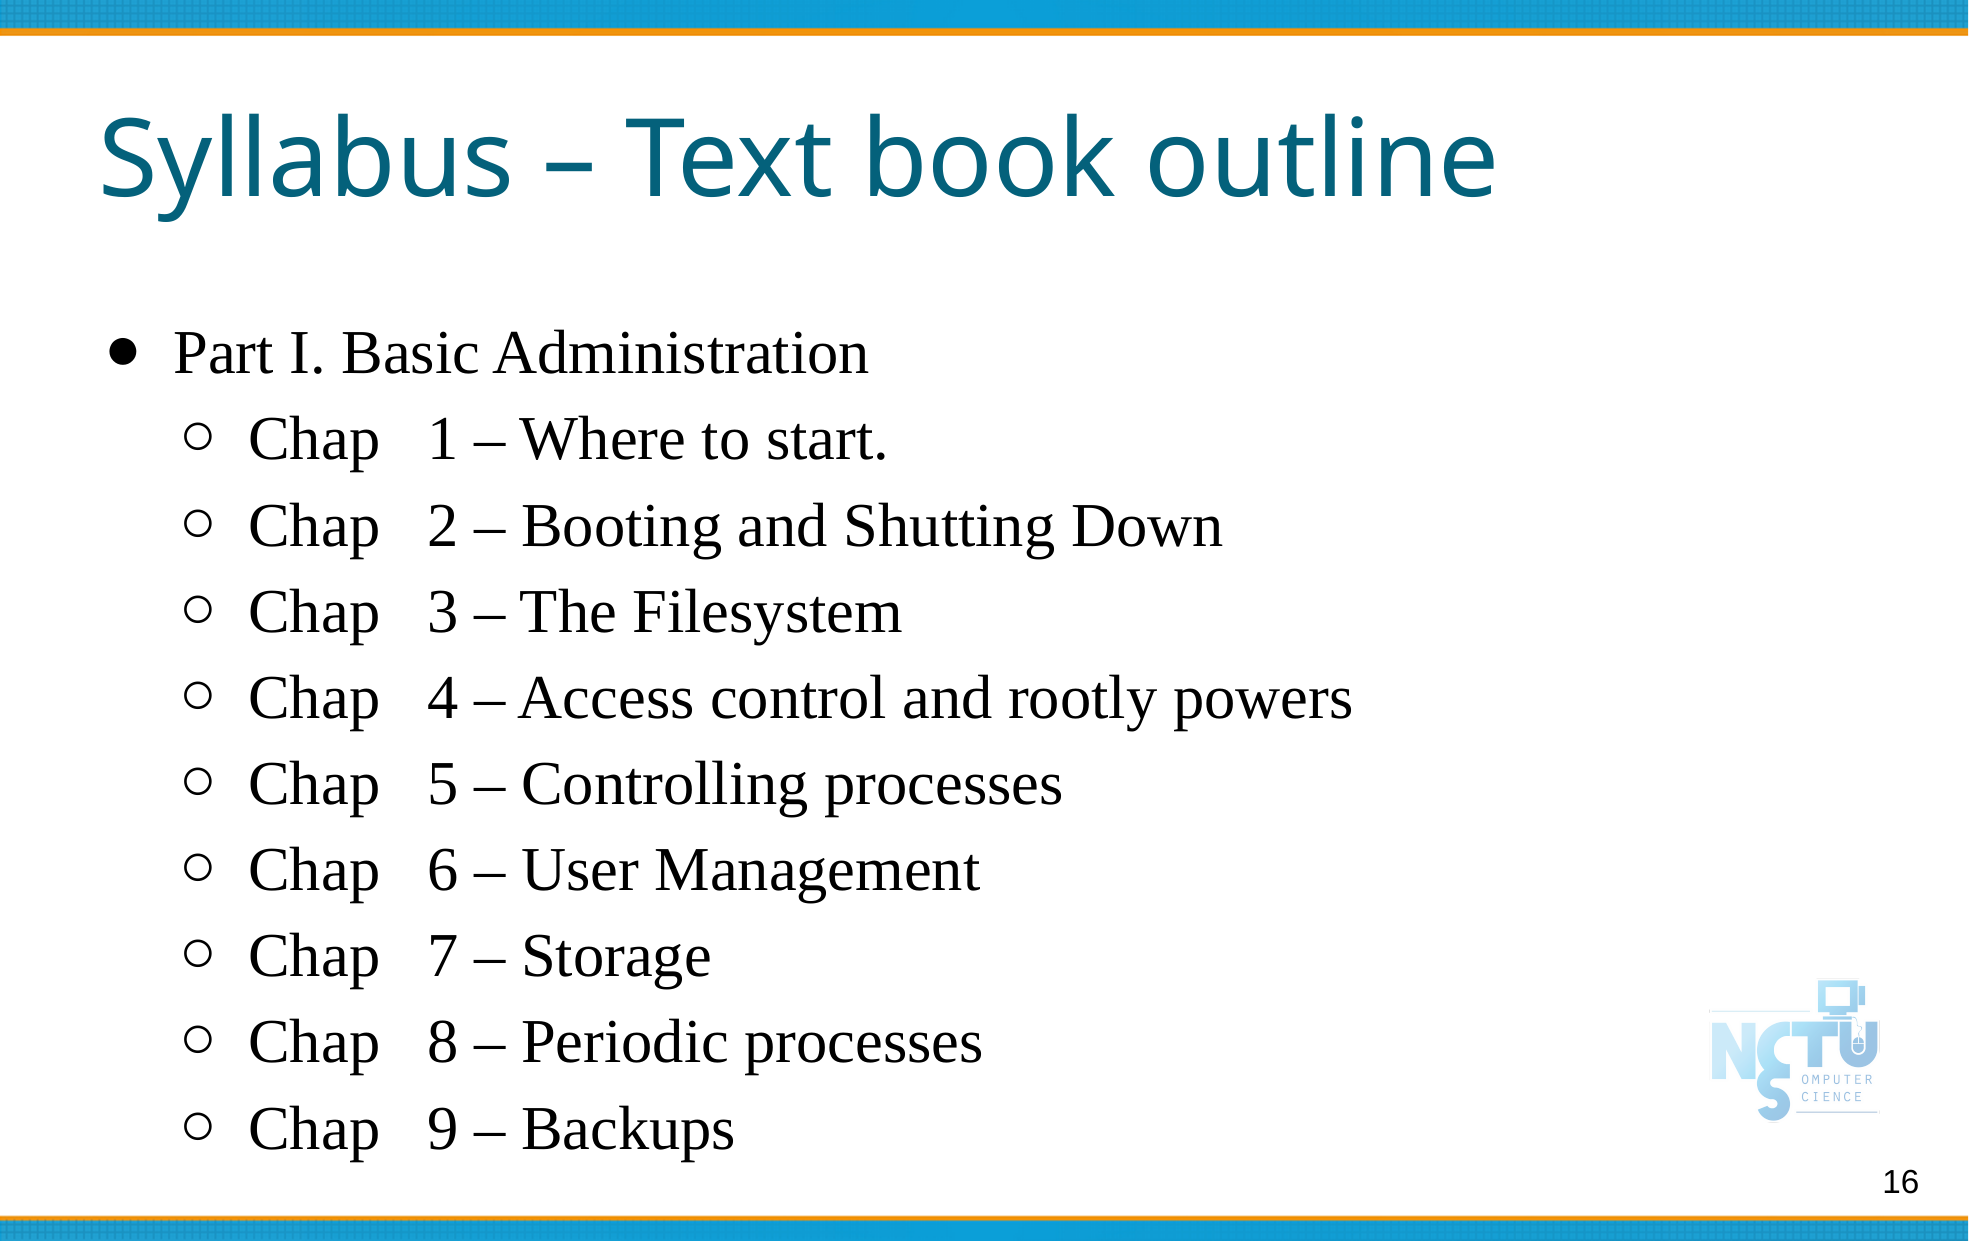

# Syllabus – Text book outline
Part I. Basic Administration
Chap 1 – Where to start.
Chap 2 – Booting and Shutting Down
Chap 3 – The Filesystem
Chap 4 – Access control and rootly powers
Chap 5 – Controlling processes
Chap 6 – User Management
Chap 7 – Storage
Chap 8 – Periodic processes
Chap 9 – Backups